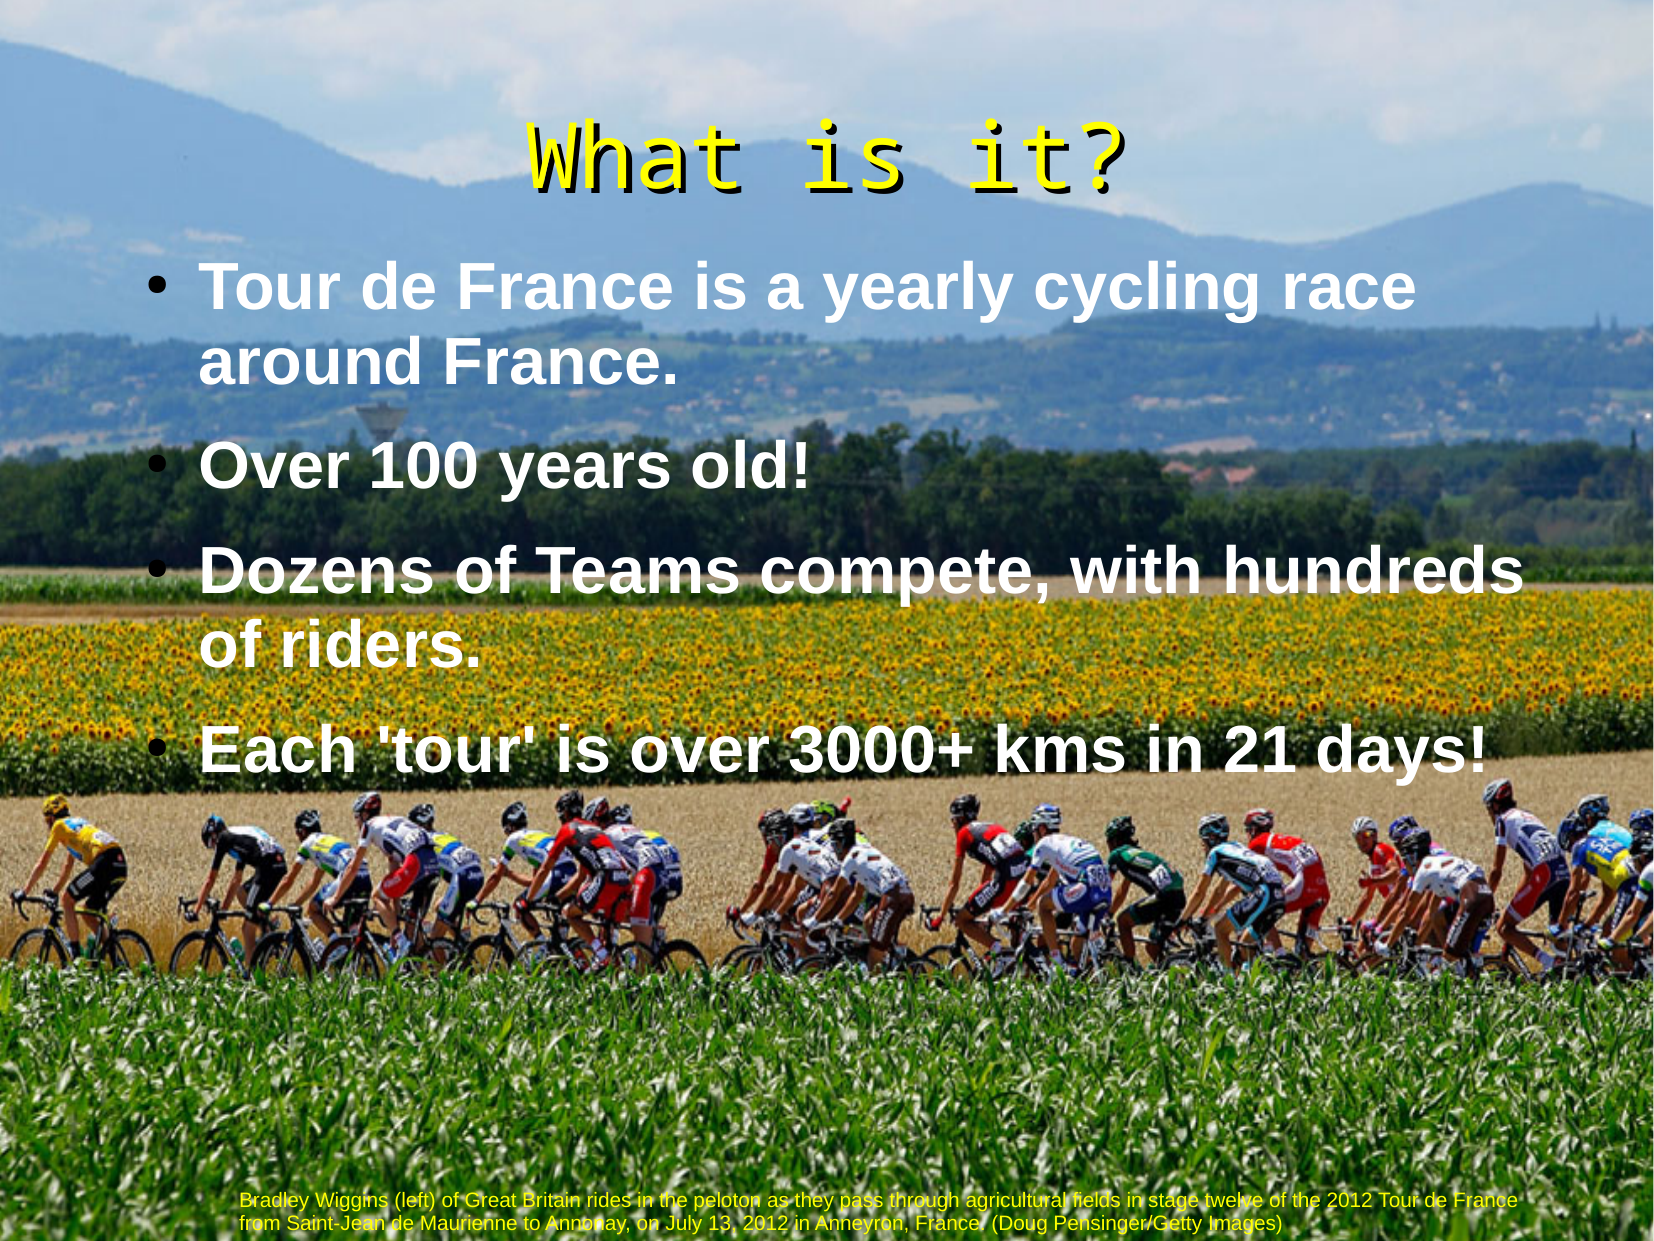

# What is it?
Tour de France is a yearly cycling race around France.
Over 100 years old!
Dozens of Teams compete, with hundreds of riders.
Each 'tour' is over 3000+ kms in 21 days!
Bradley Wiggins (left) of Great Britain rides in the peloton as they pass through agricultural fields in stage twelve of the 2012 Tour de France
from Saint-Jean de Maurienne to Annonay, on July 13, 2012 in Anneyron, France. (Doug Pensinger/Getty Images)